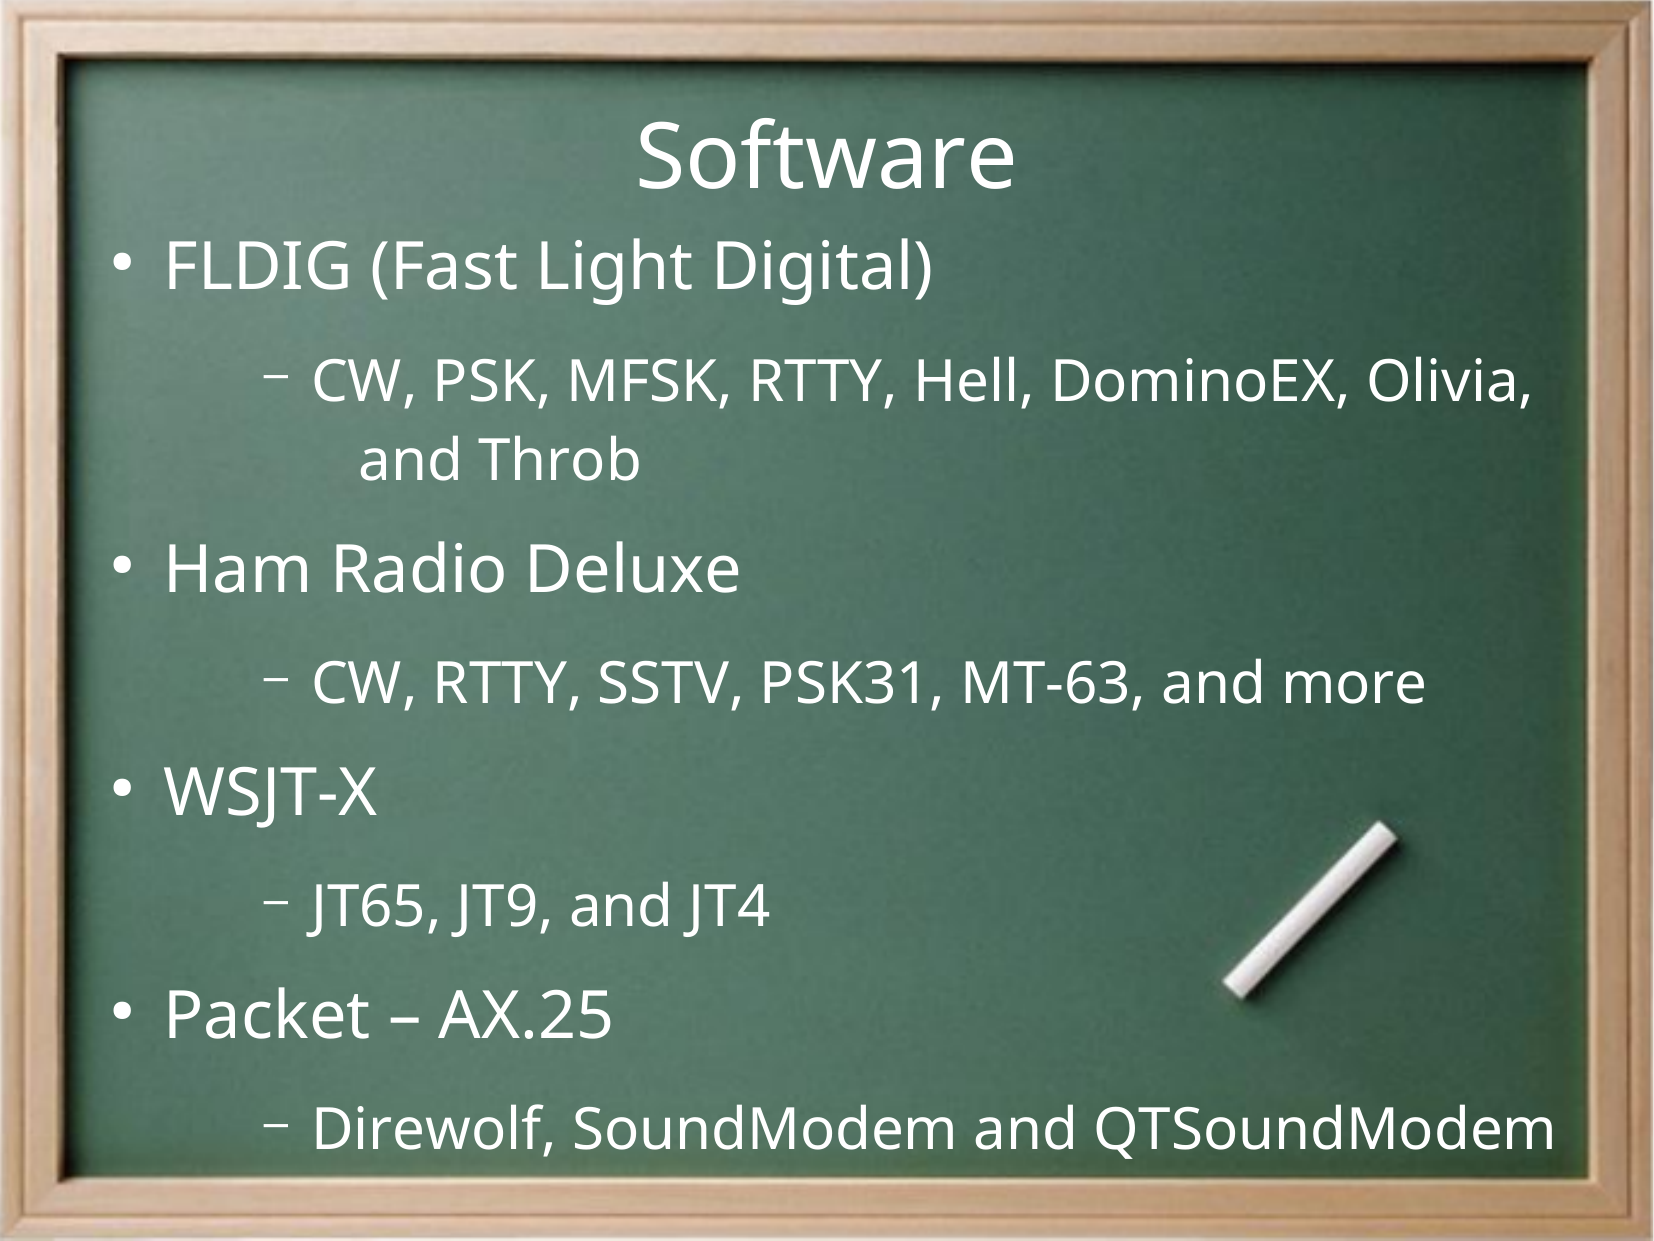

# Software
FLDIG (Fast Light Digital)
CW, PSK, MFSK, RTTY, Hell, DominoEX, Olivia, and Throb
Ham Radio Deluxe
CW, RTTY, SSTV, PSK31, MT-63, and more
WSJT-X
JT65, JT9, and JT4
Packet – AX.25
Direwolf, SoundModem and QTSoundModem